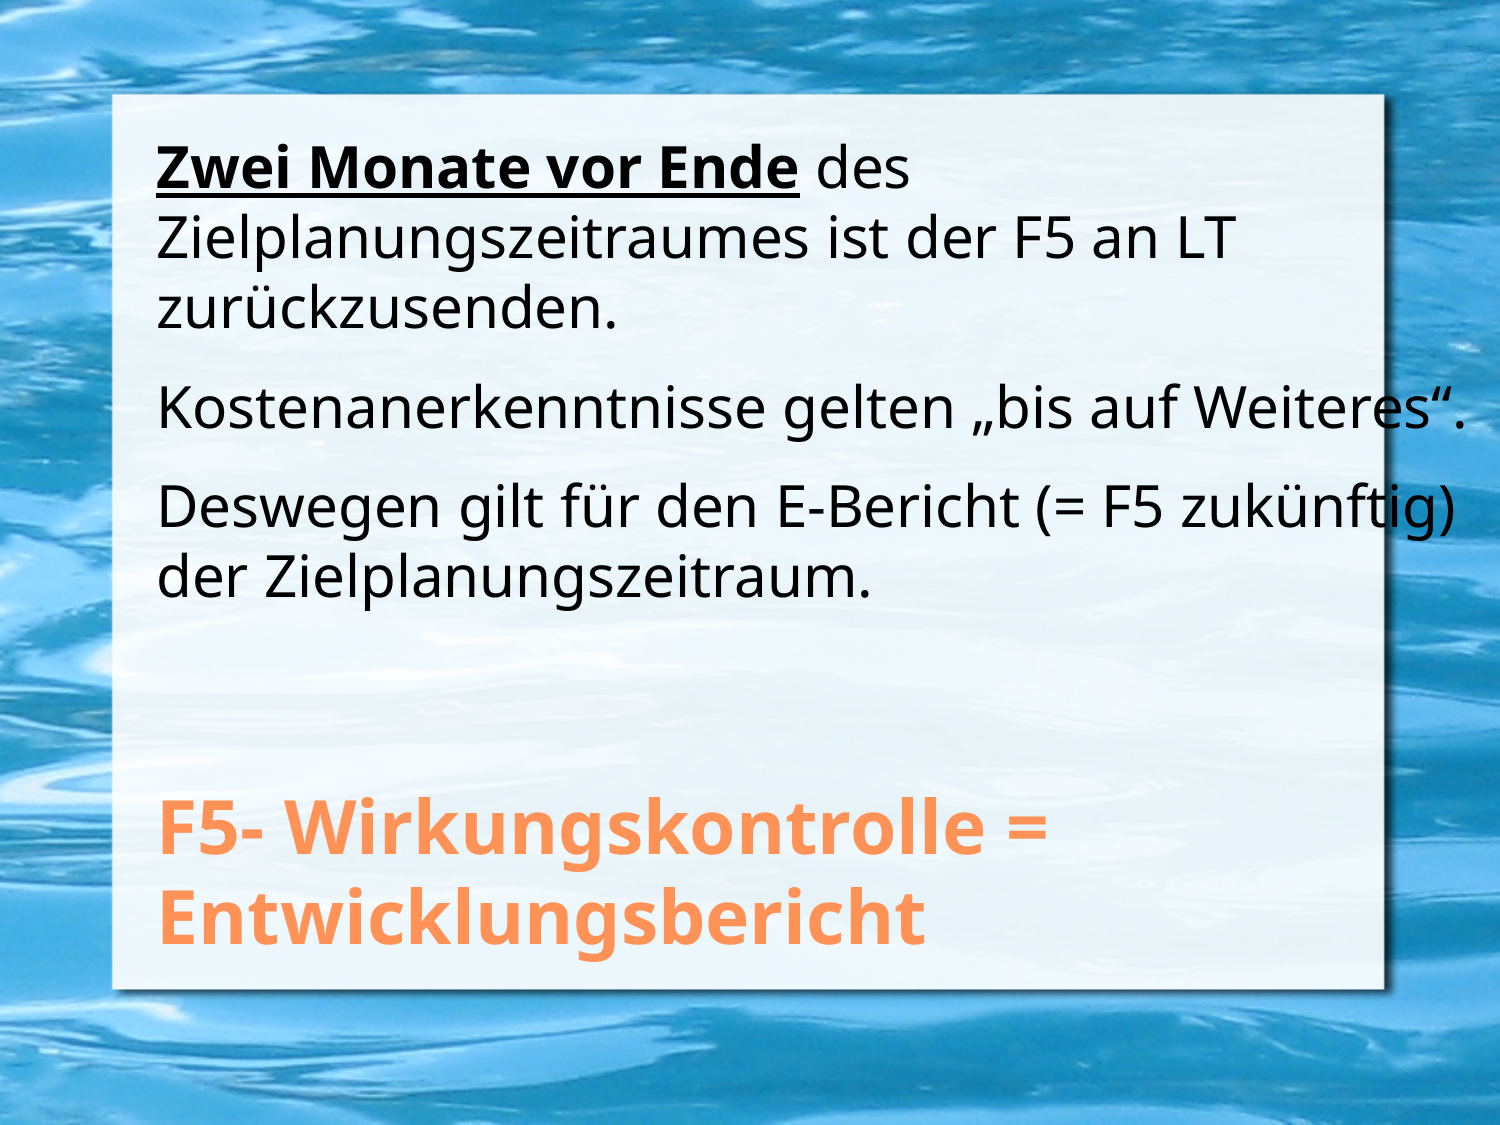

Zwei Monate vor Ende des Zielplanungszeitraumes ist der F5 an LT zurückzusenden.
Kostenanerkenntnisse gelten „bis auf Weiteres“.
Deswegen gilt für den E-Bericht (= F5 zukünftig) der Zielplanungszeitraum.
# F5- Wirkungskontrolle = Entwicklungsbericht